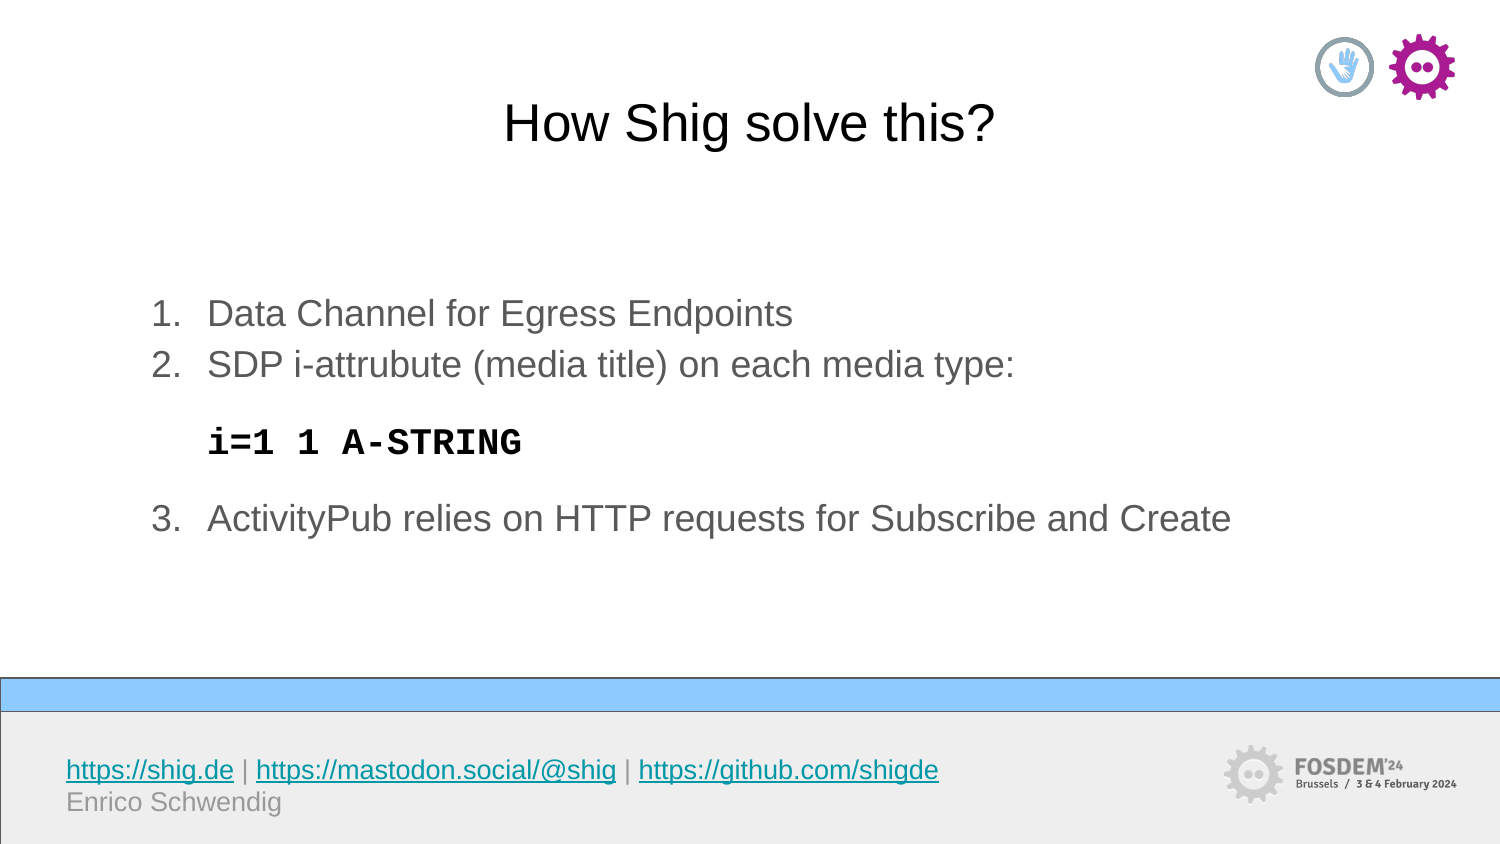

# How Shig solve this?
Data Channel for Egress Endpoints
SDP i-attrubute (media title) on each media type:
i=1 1 A-STRING
ActivityPub relies on HTTP requests for Subscribe and Create